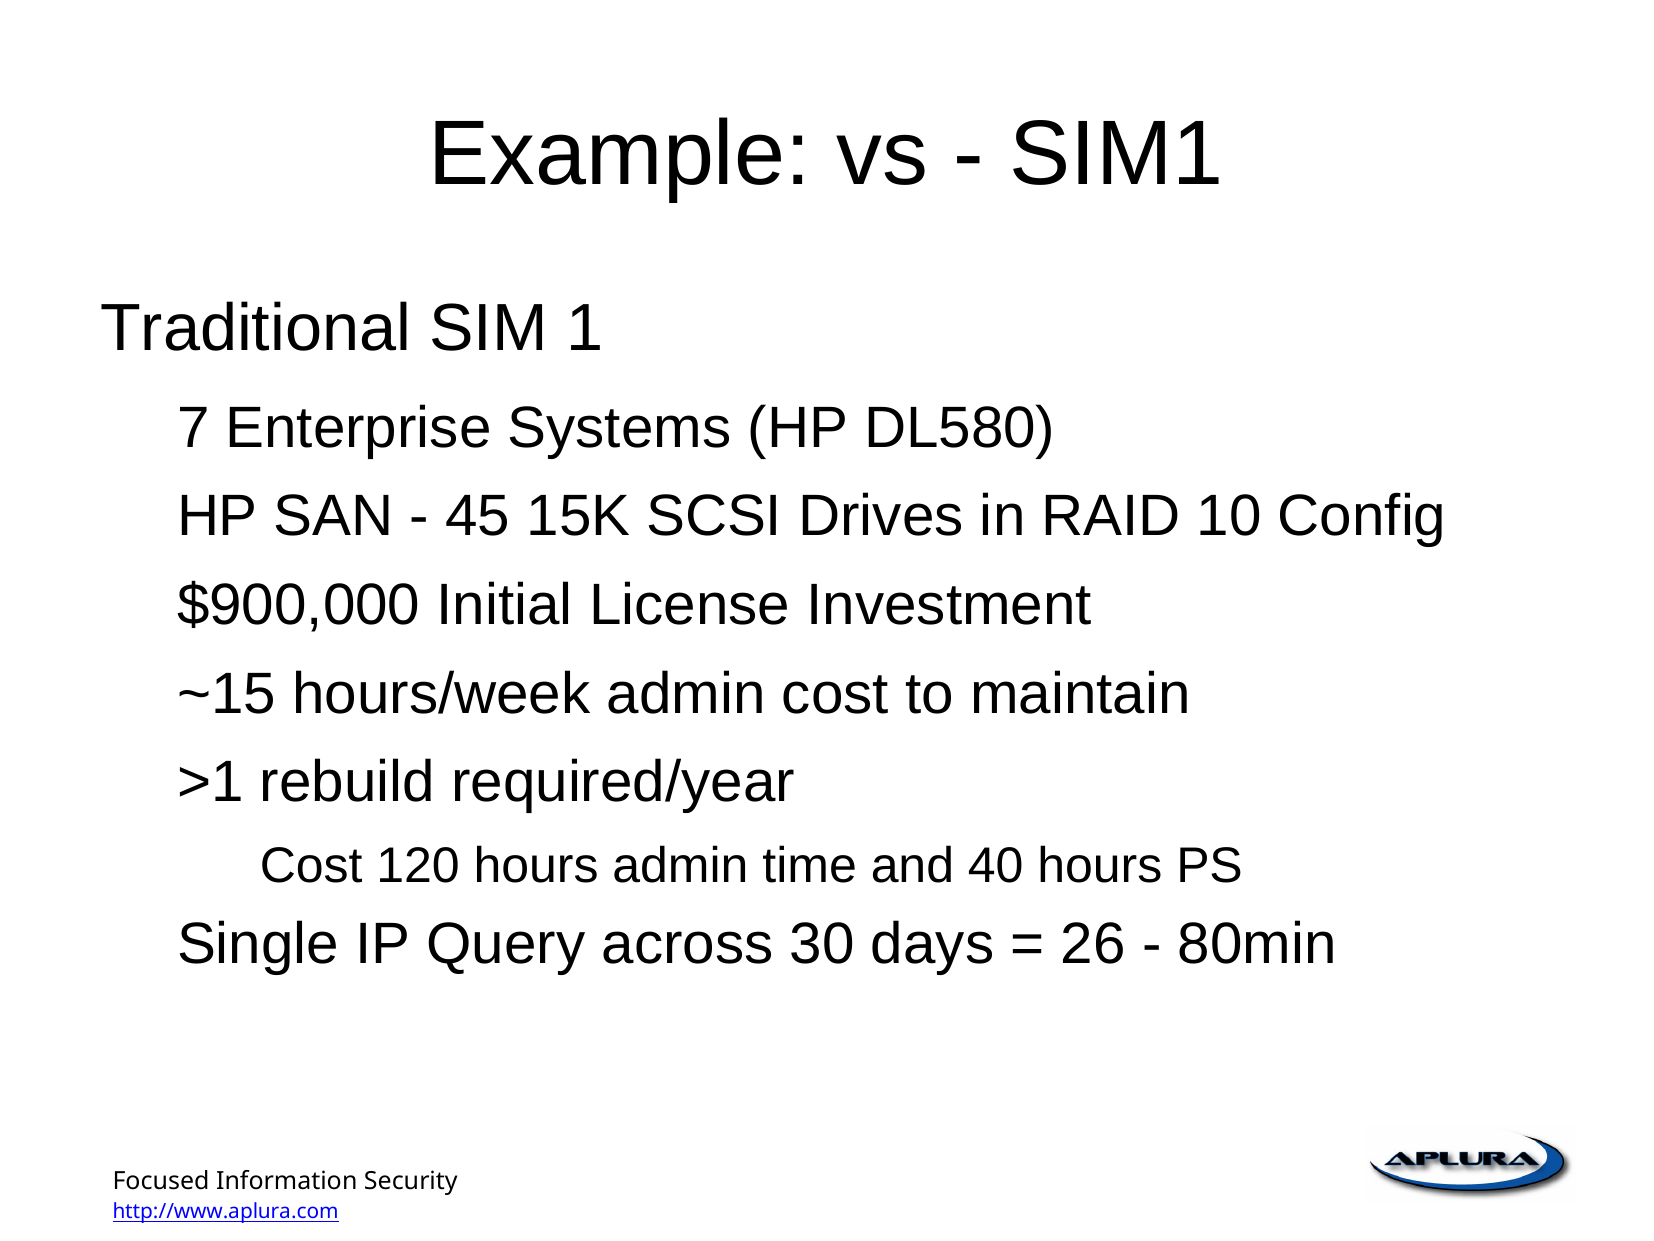

# Example: vs - SIM1
Traditional SIM 1
7 Enterprise Systems (HP DL580)
HP SAN - 45 15K SCSI Drives in RAID 10 Config
$900,000 Initial License Investment
~15 hours/week admin cost to maintain
>1 rebuild required/year
Cost 120 hours admin time and 40 hours PS
Single IP Query across 30 days = 26 - 80min